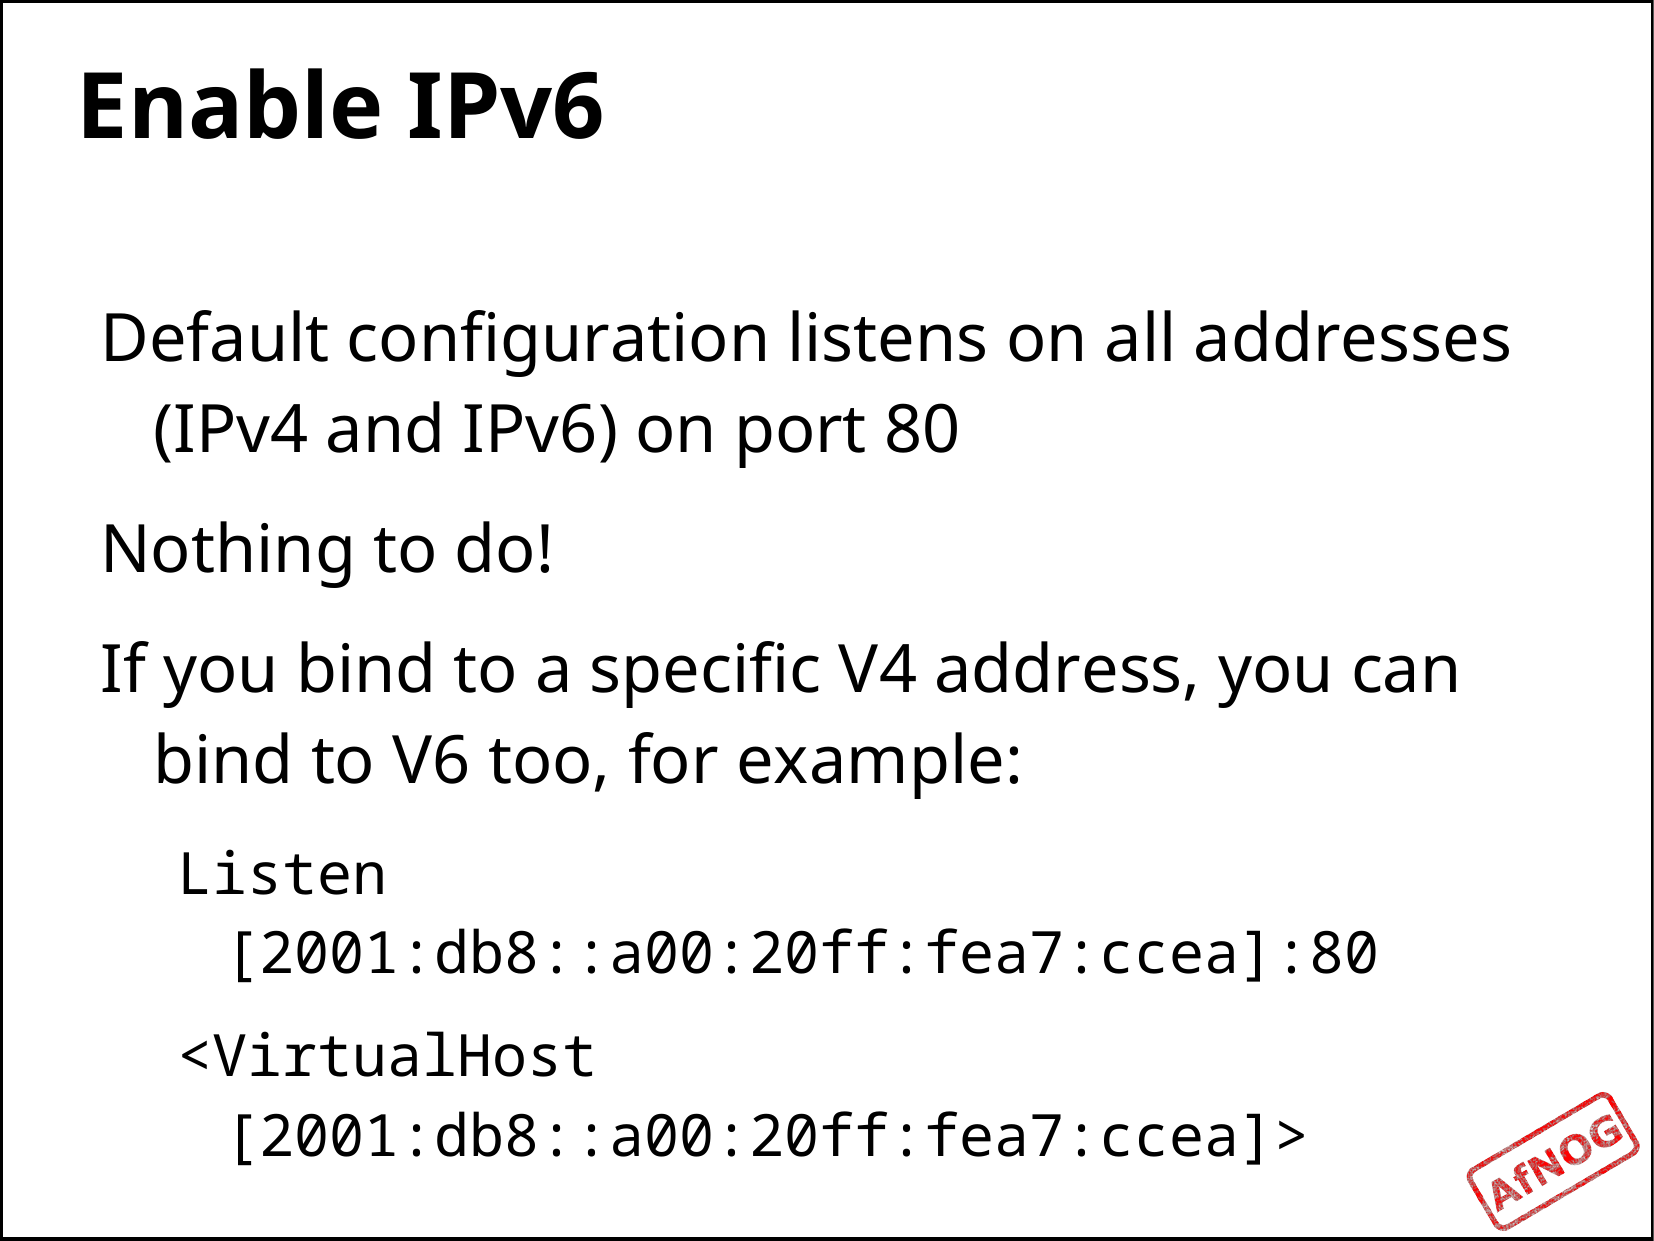

# Enable IPv6
Default configuration listens on all addresses (IPv4 and IPv6) on port 80
Nothing to do!
If you bind to a specific V4 address, you can bind to V6 too, for example:
Listen [2001:db8::a00:20ff:fea7:ccea]:80
<VirtualHost [2001:db8::a00:20ff:fea7:ccea]>